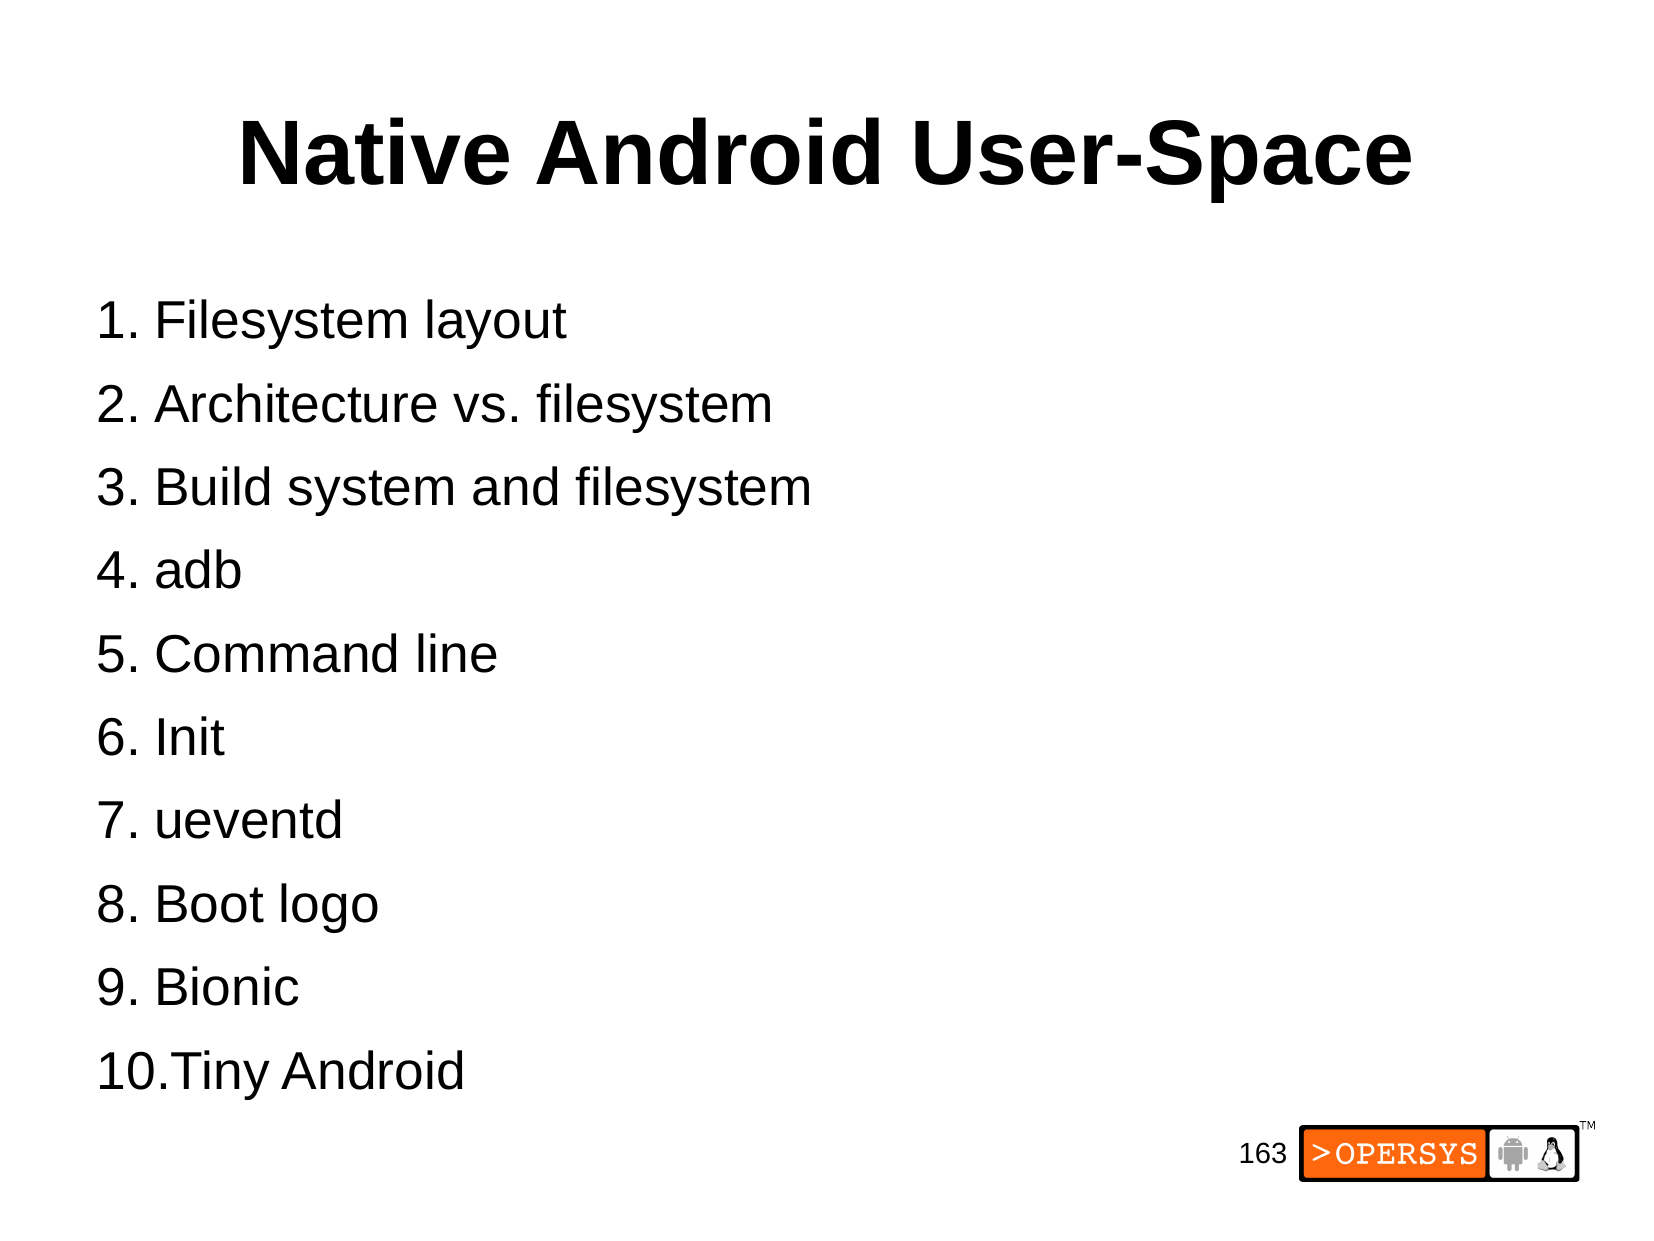

# Native Android User-Space
 Filesystem layout
 Architecture vs. filesystem
 Build system and filesystem
 adb
 Command line
 Init
 ueventd
 Boot logo
 Bionic
 Tiny Android